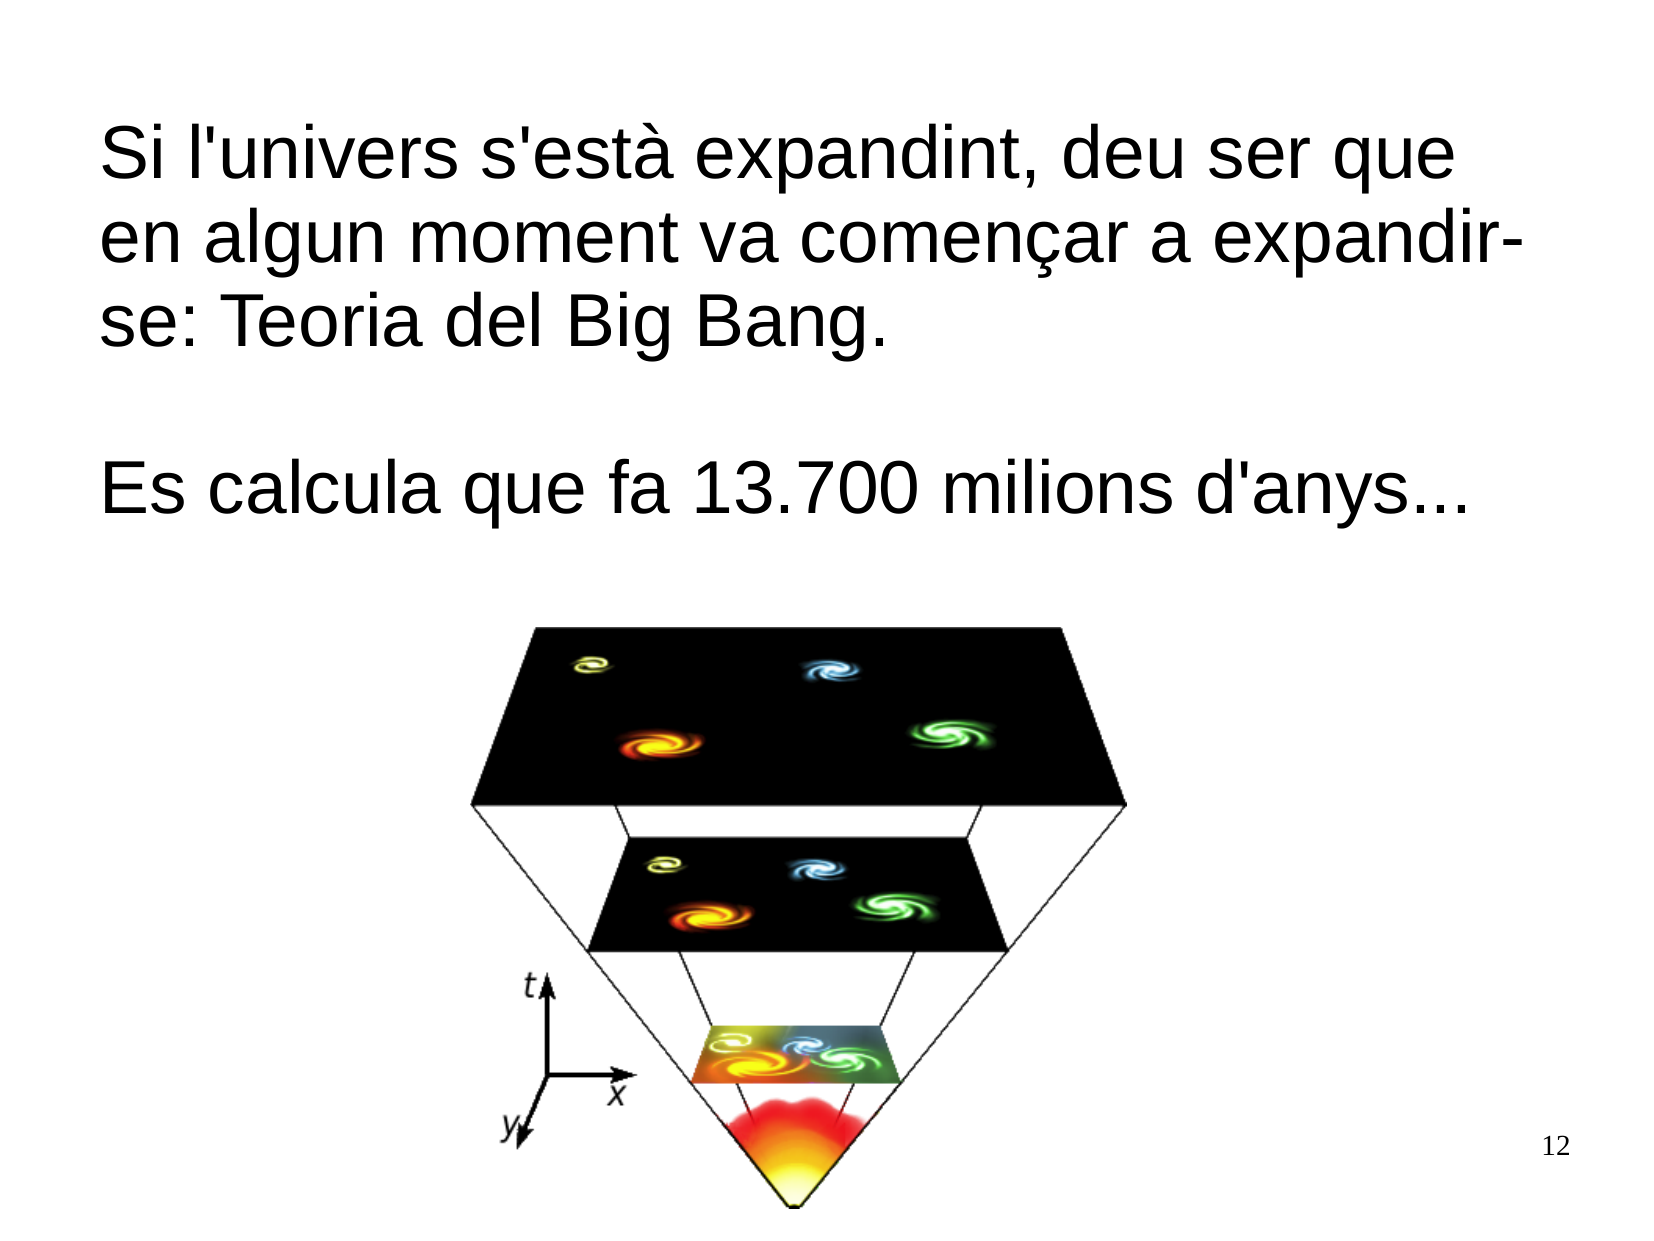

Si l'univers s'està expandint, deu ser que en algun moment va començar a expandir-se: Teoria del Big Bang.
Es calcula que fa 13.700 milions d'anys...
12